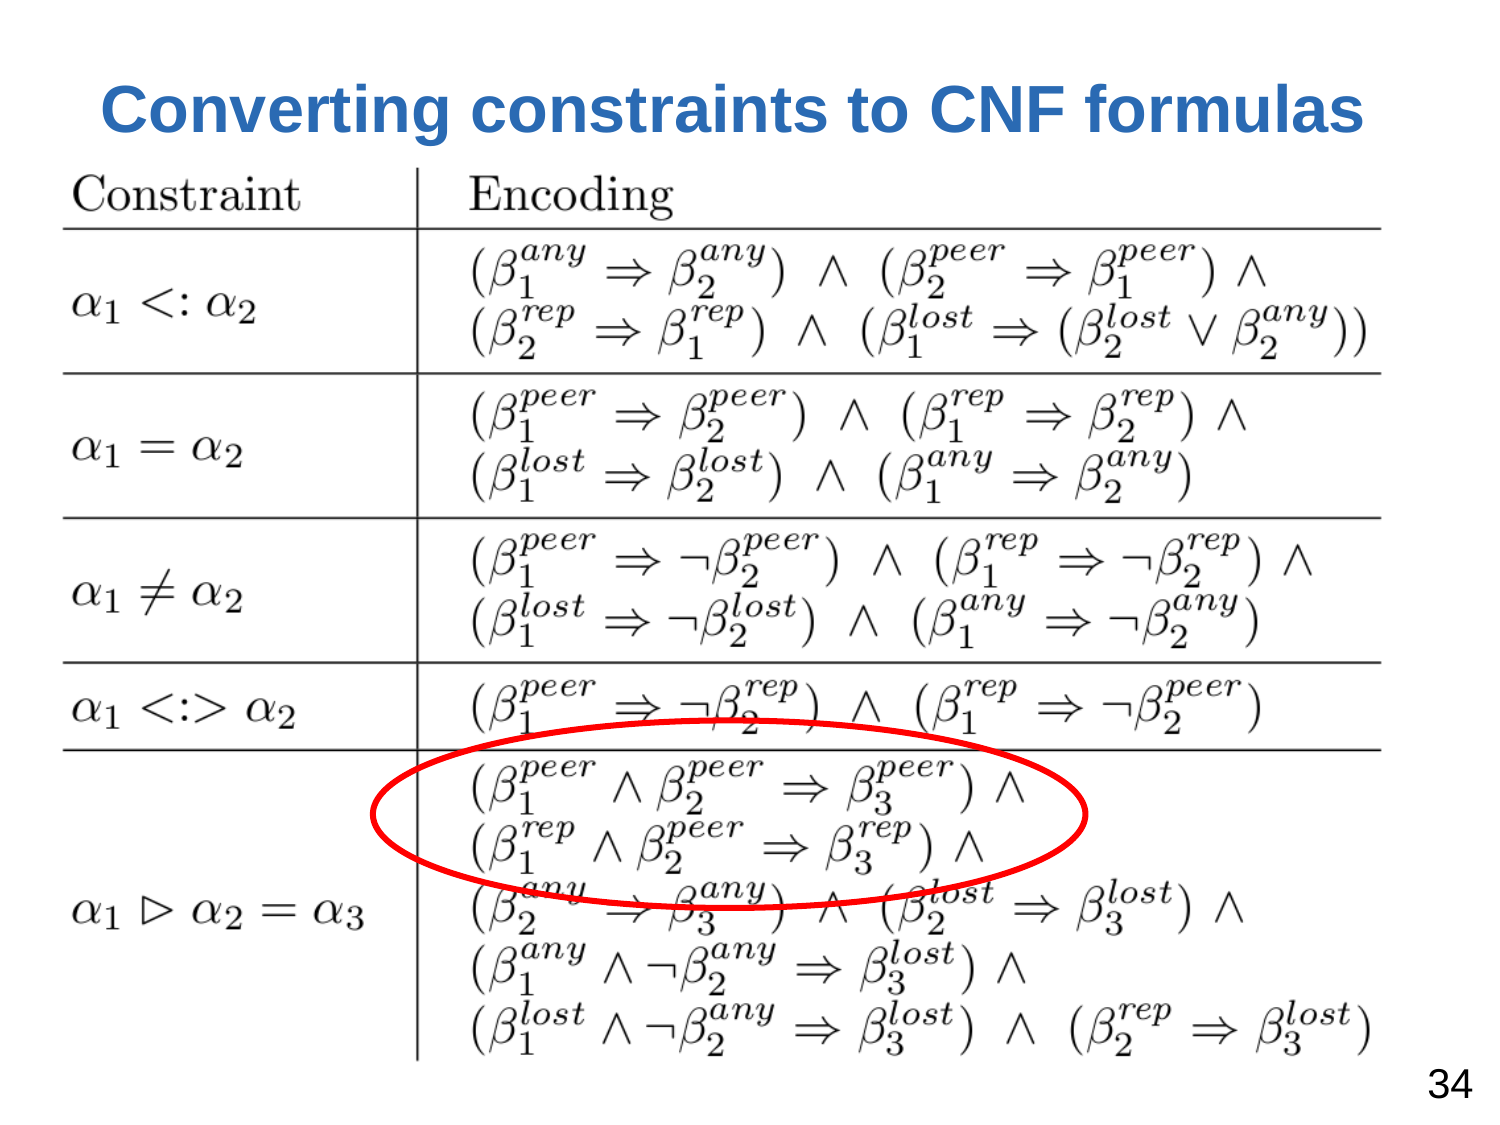

# Converting constraints to CNF formulas
34